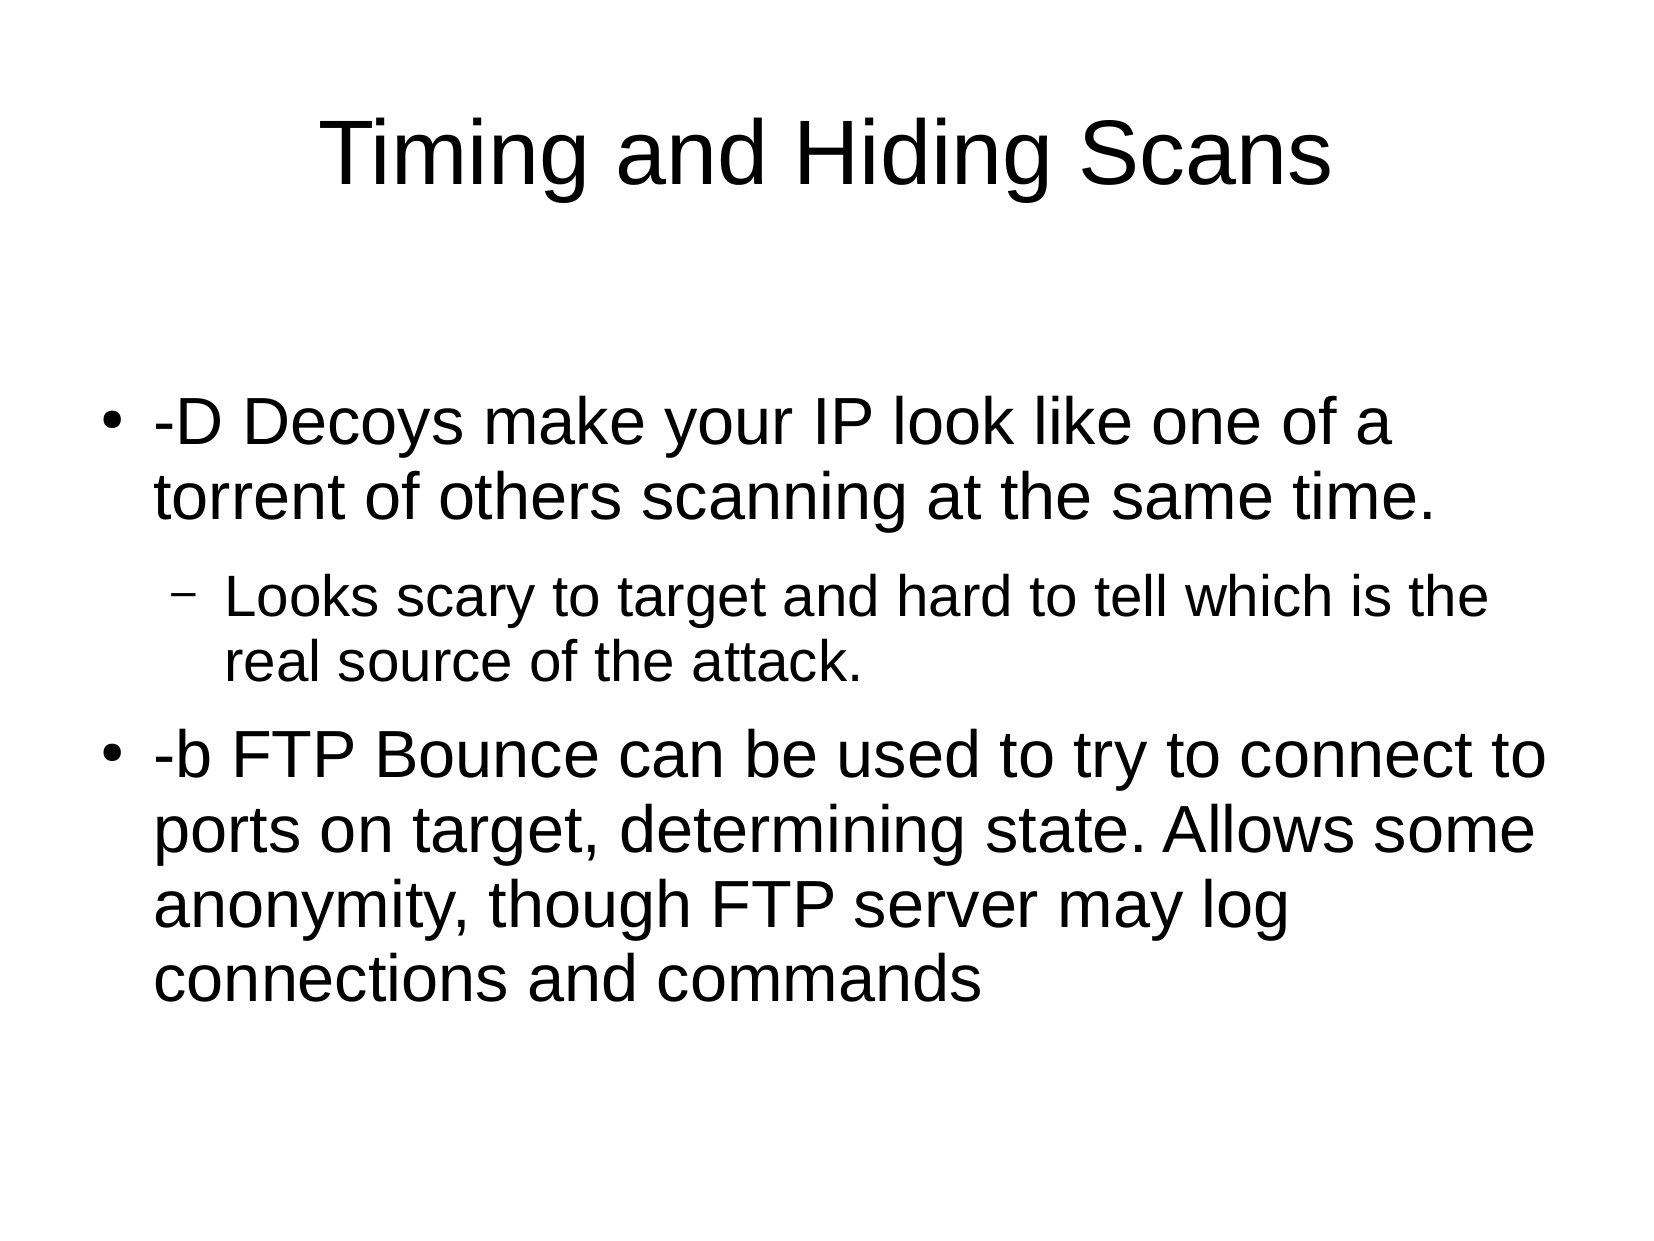

# Timing and Hiding Scans
-D Decoys make your IP look like one of a torrent of others scanning at the same time.
Looks scary to target and hard to tell which is the real source of the attack.
-b FTP Bounce can be used to try to connect to ports on target, determining state. Allows some anonymity, though FTP server may log connections and commands